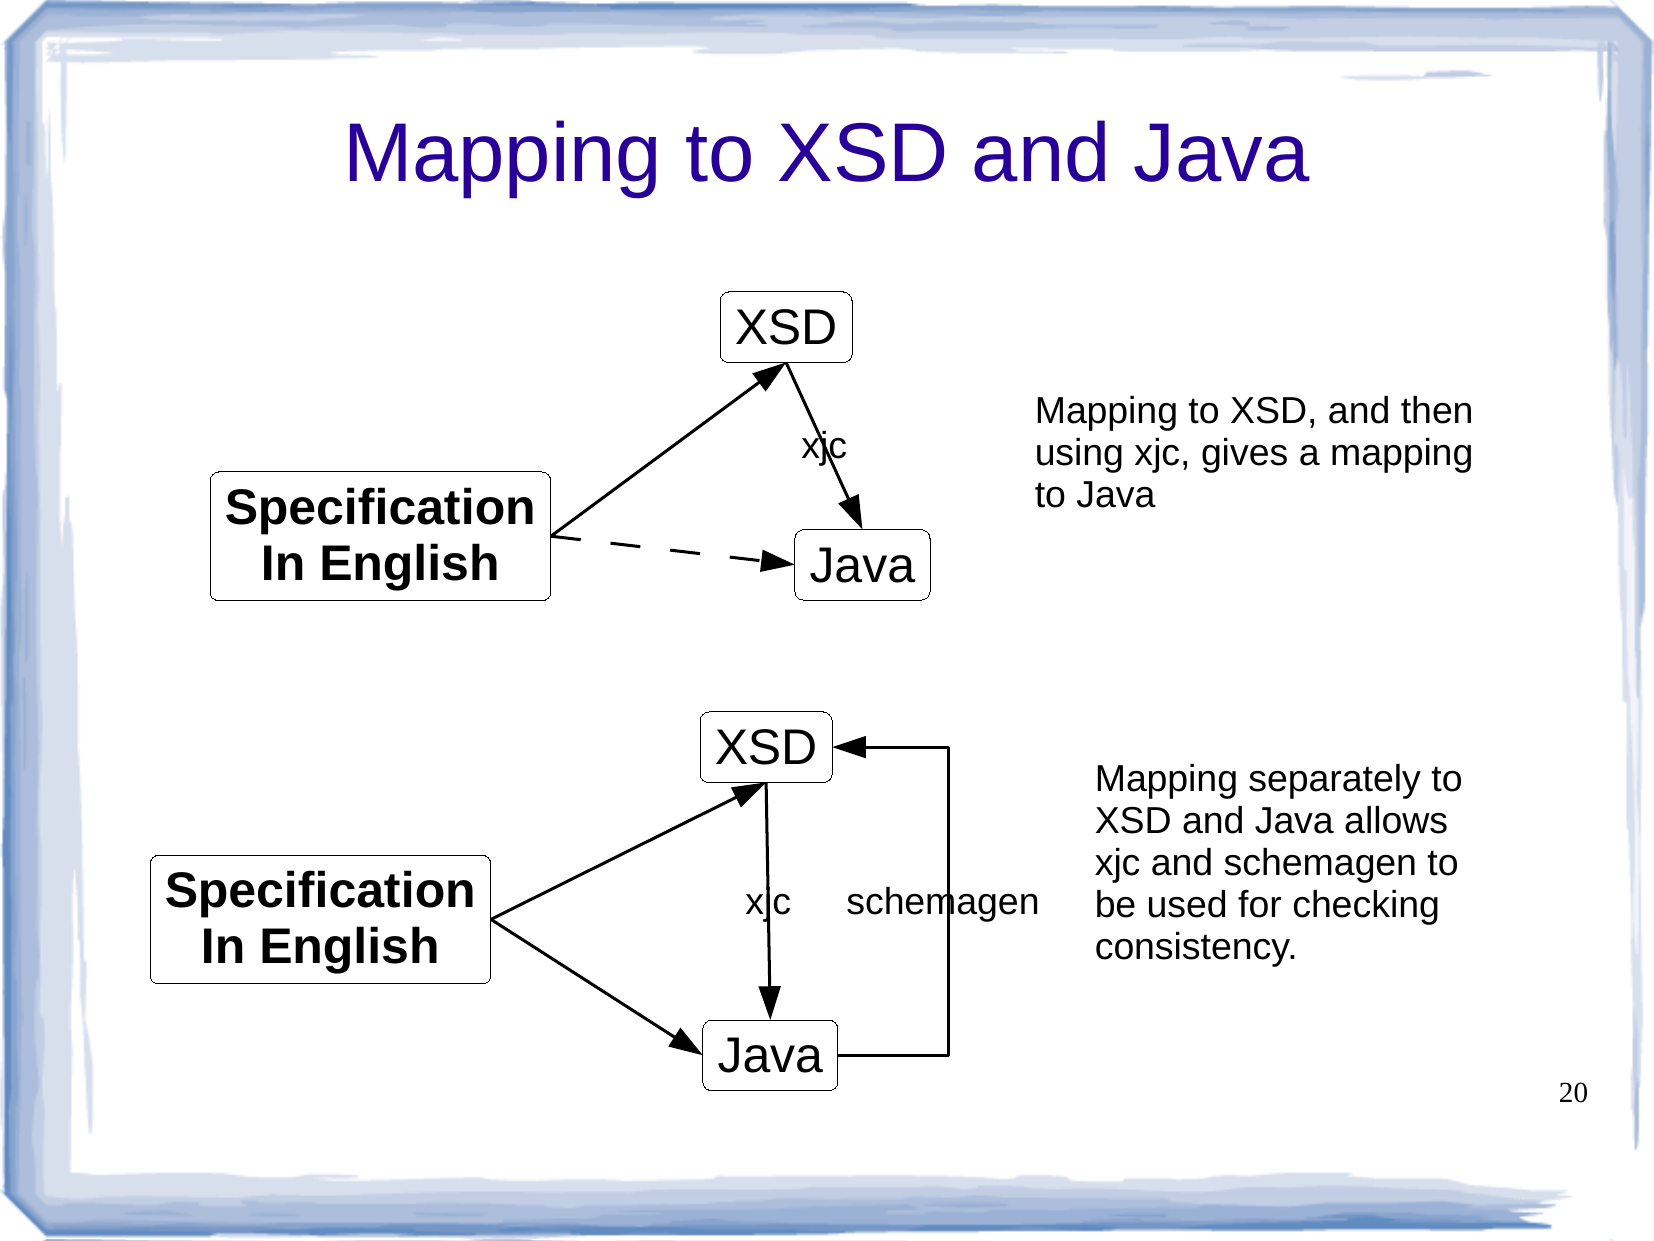

# Mapping to XSD and Java
XSD
Mapping to XSD, and then
using xjc, gives a mapping
to Java
Specification
In English
Java
XSD
Mapping separately to
XSD and Java allows
xjc and schemagen to
be used for checking
consistency.
Specification
In English
Java
20